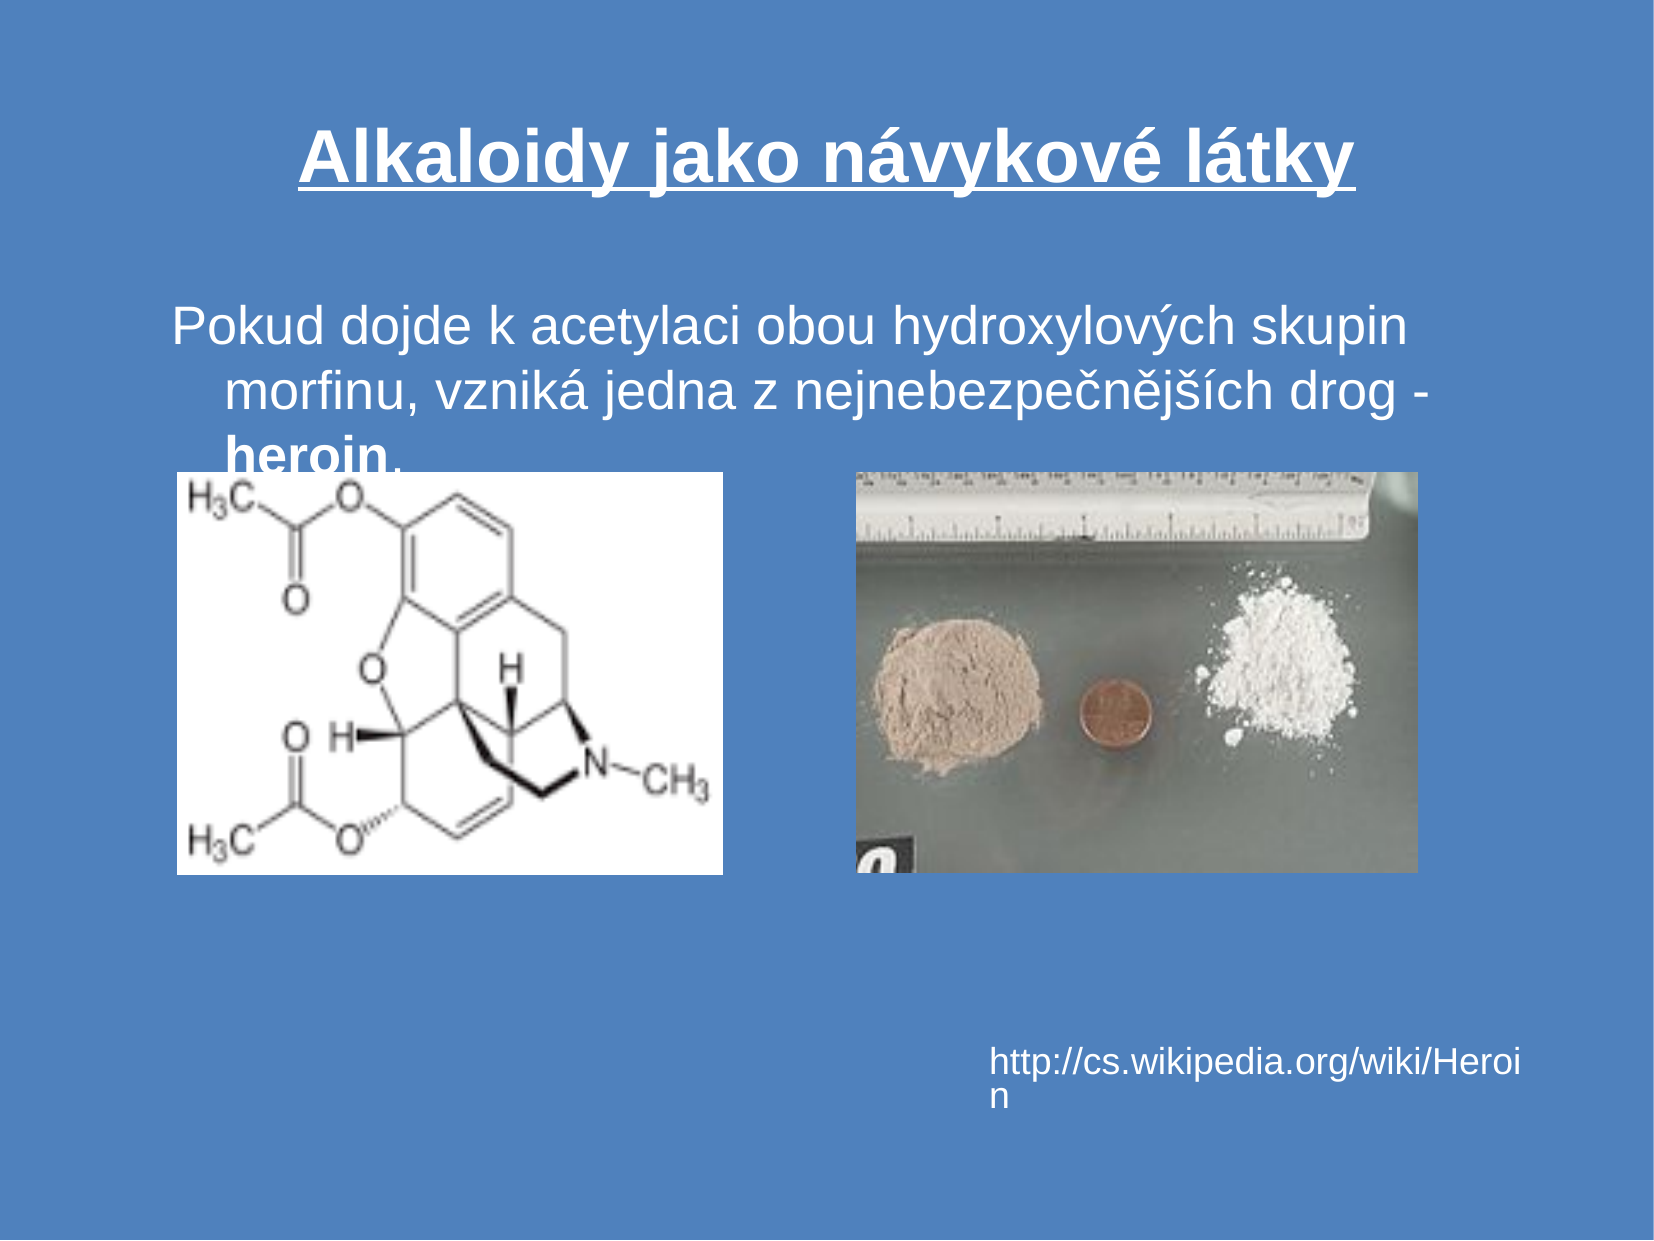

# Alkaloidy jako návykové látky
Pokud dojde k acetylaci obou hydroxylových skupin morfinu, vzniká jedna z nejnebezpečnějších drog - heroin.
http://cs.wikipedia.org/wiki/Heroin